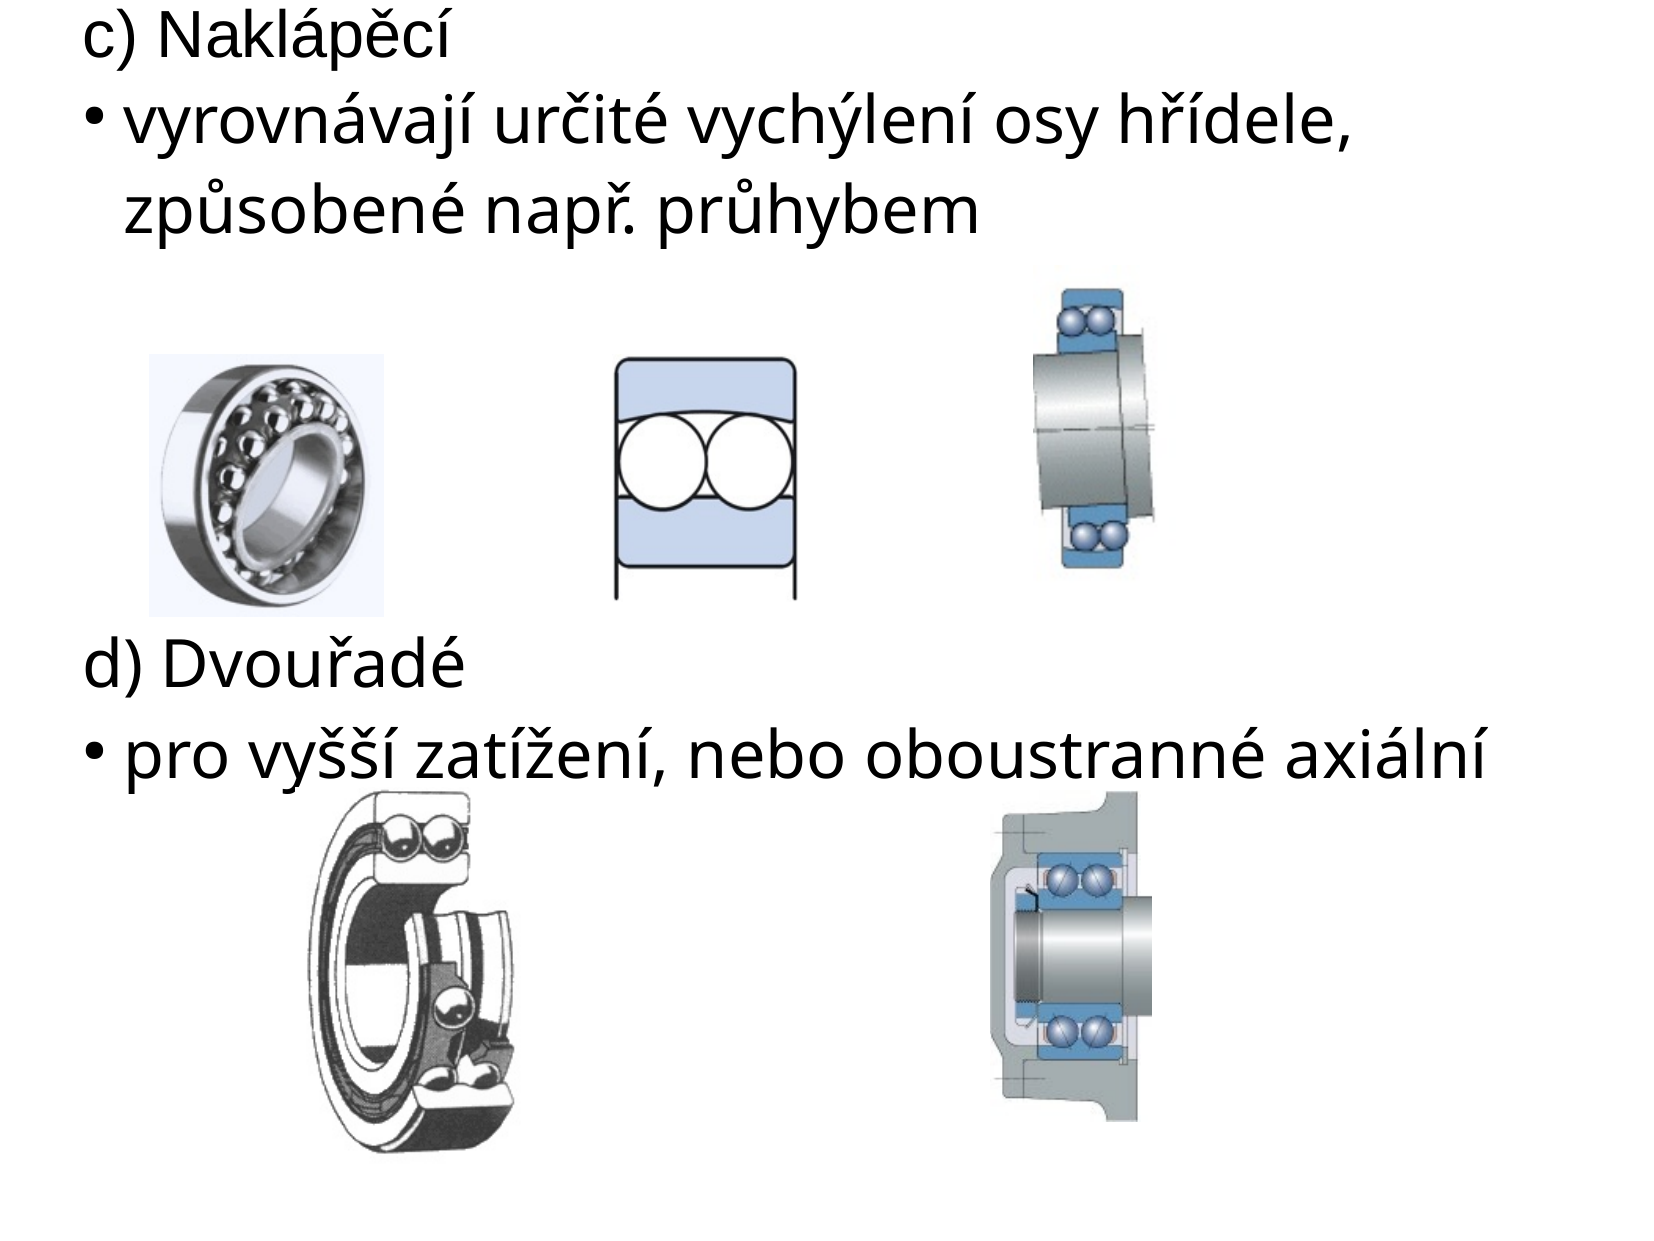

# c) Naklápěcí
 vyrovnávají určité vychýlení osy hřídele,
 způsobené např. průhybem
d) Dvouřadé
 pro vyšší zatížení, nebo oboustranné axiální